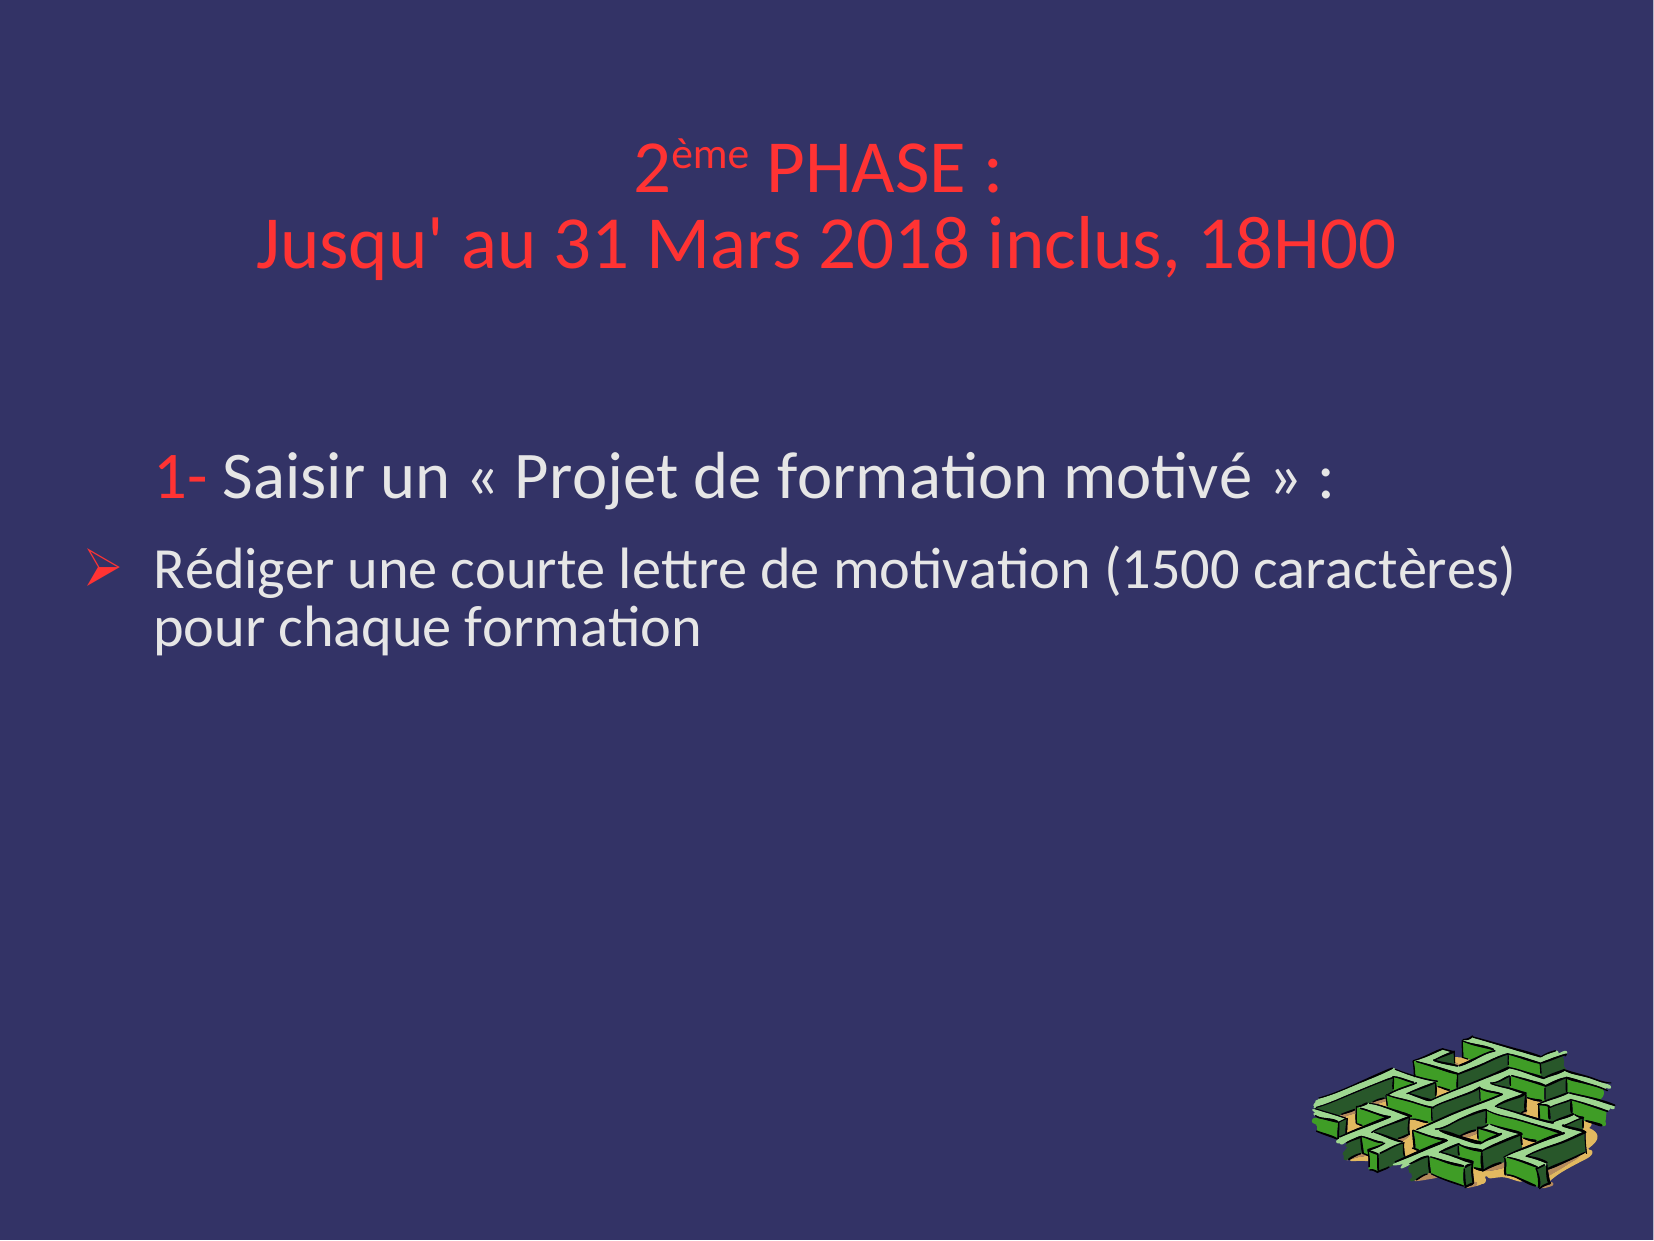

# 2ème PHASE : Jusqu' au 31 Mars 2018 inclus, 18H00
1- Saisir un « Projet de formation motivé » :
Rédiger une courte lettre de motivation (1500 caractères) pour chaque formation